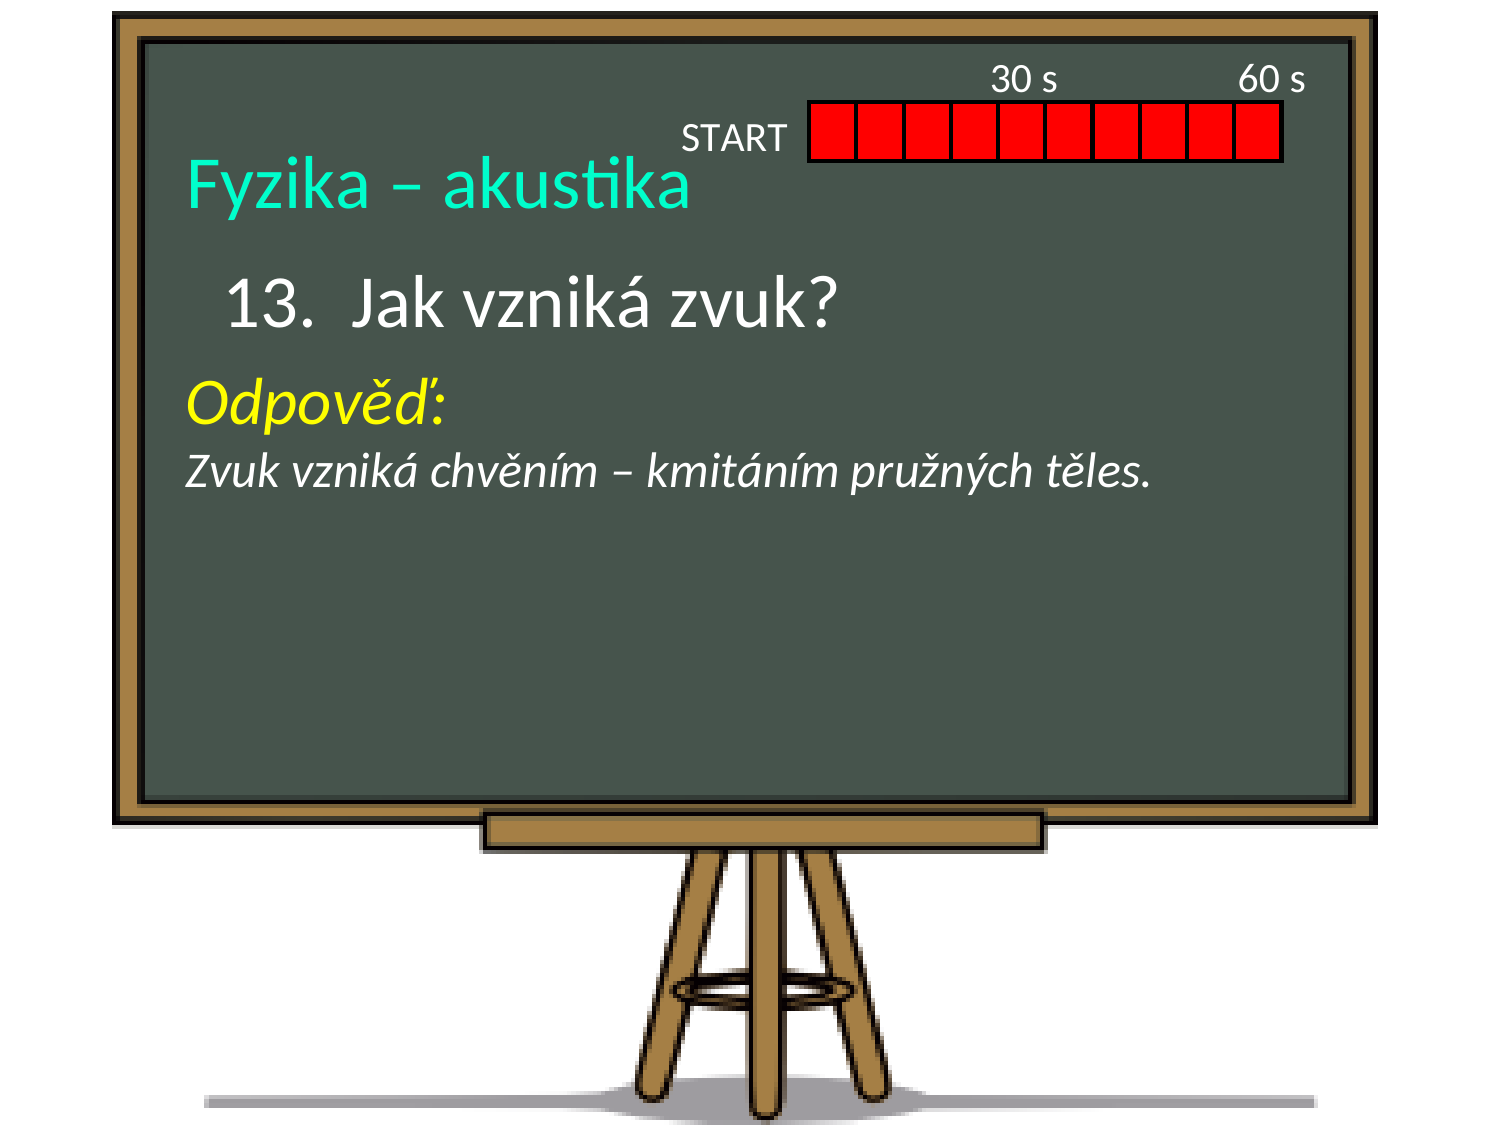

30 s
60 s
START
Fyzika – akustika
13. Jak vzniká zvuk?
Odpověď:
Zvuk vzniká chvěním – kmitáním pružných těles.